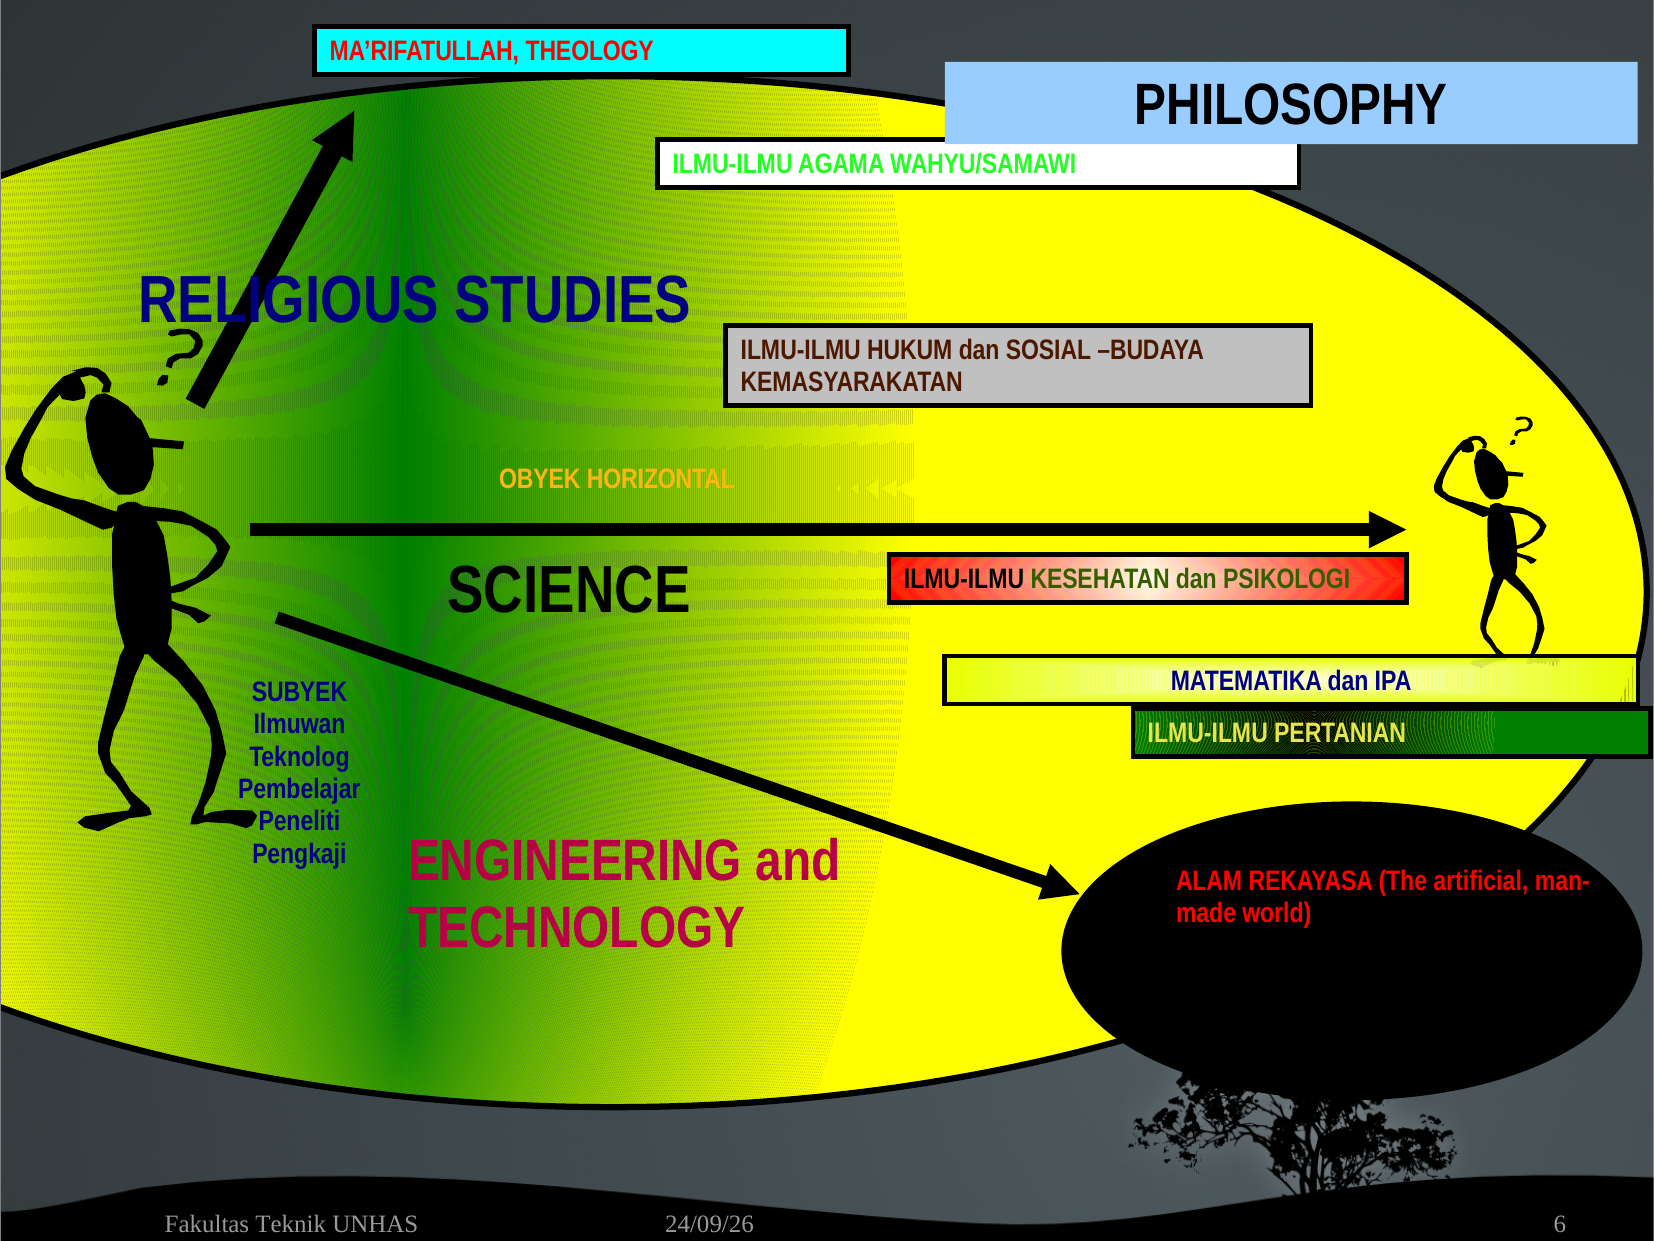

MA’RIFATULLAH, THEOLOGY
PHILOSOPHY
ILMU-ILMU AGAMA WAHYU/SAMAWI
RELIGIOUS STUDIES
ILMU-ILMU HUKUM dan SOSIAL –BUDAYA KEMASYARAKATAN
OBYEK HORIZONTAL
SCIENCE
ILMU-ILMU KESEHATAN dan PSIKOLOGI
MATEMATIKA dan IPA
SUBYEK
Ilmuwan
Teknolog
Pembelajar
Peneliti
Pengkaji
ILMU-ILMU PERTANIAN
ENGINEERING and TECHNOLOGY
ALAM REKAYASA (The artificial, man-made world)
Fakultas Teknik UNHAS
6